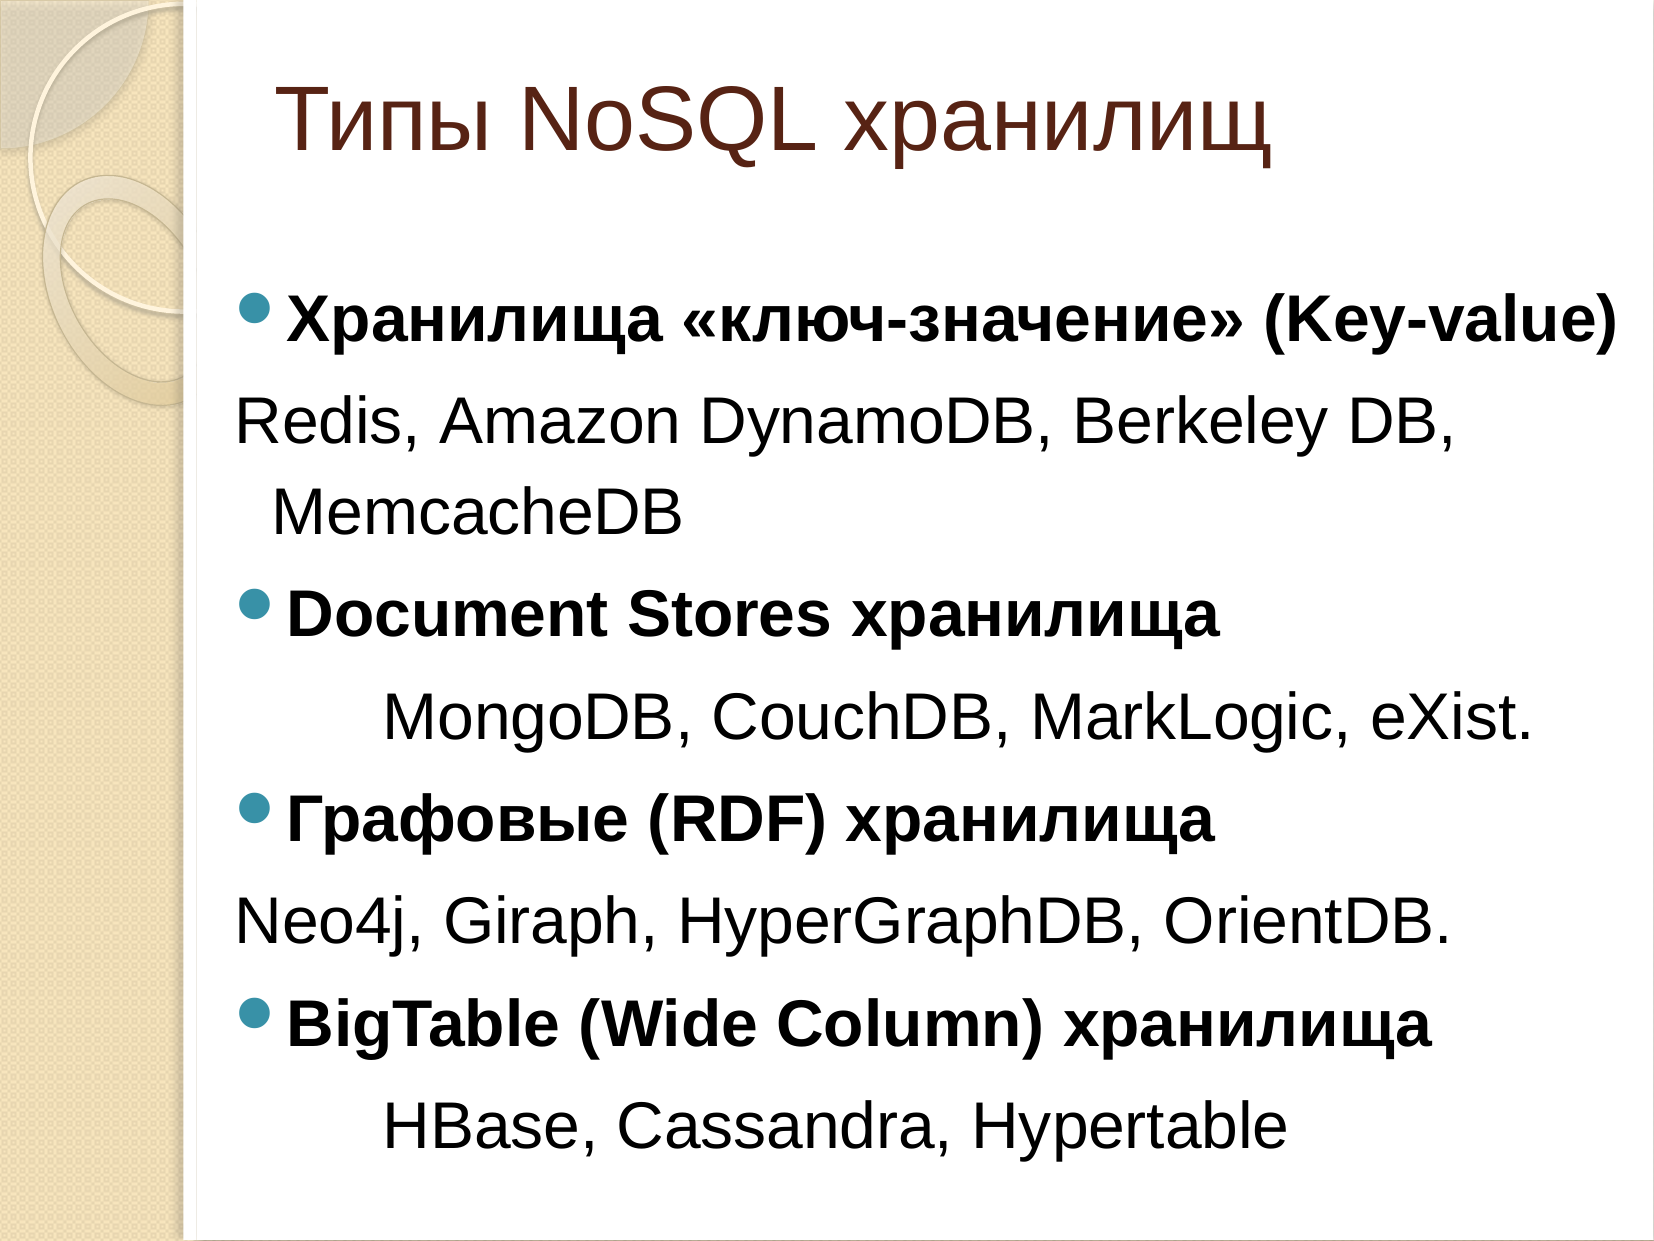

Типы NoSQL хранилищ
# Хранилища «ключ-значение» (Key-value)
	Redis, Amazon DynamoDB, Berkeley DB, MemcacheDB
Document Stores хранилища
 MongoDB, CouchDB, MarkLogic, eXist.
Графовые (RDF) хранилища
		Neo4j, Giraph, HyperGraphDB, OrientDB.
BigTable (Wide Column) хранилища
 HBase, Cassandra, Hypertable